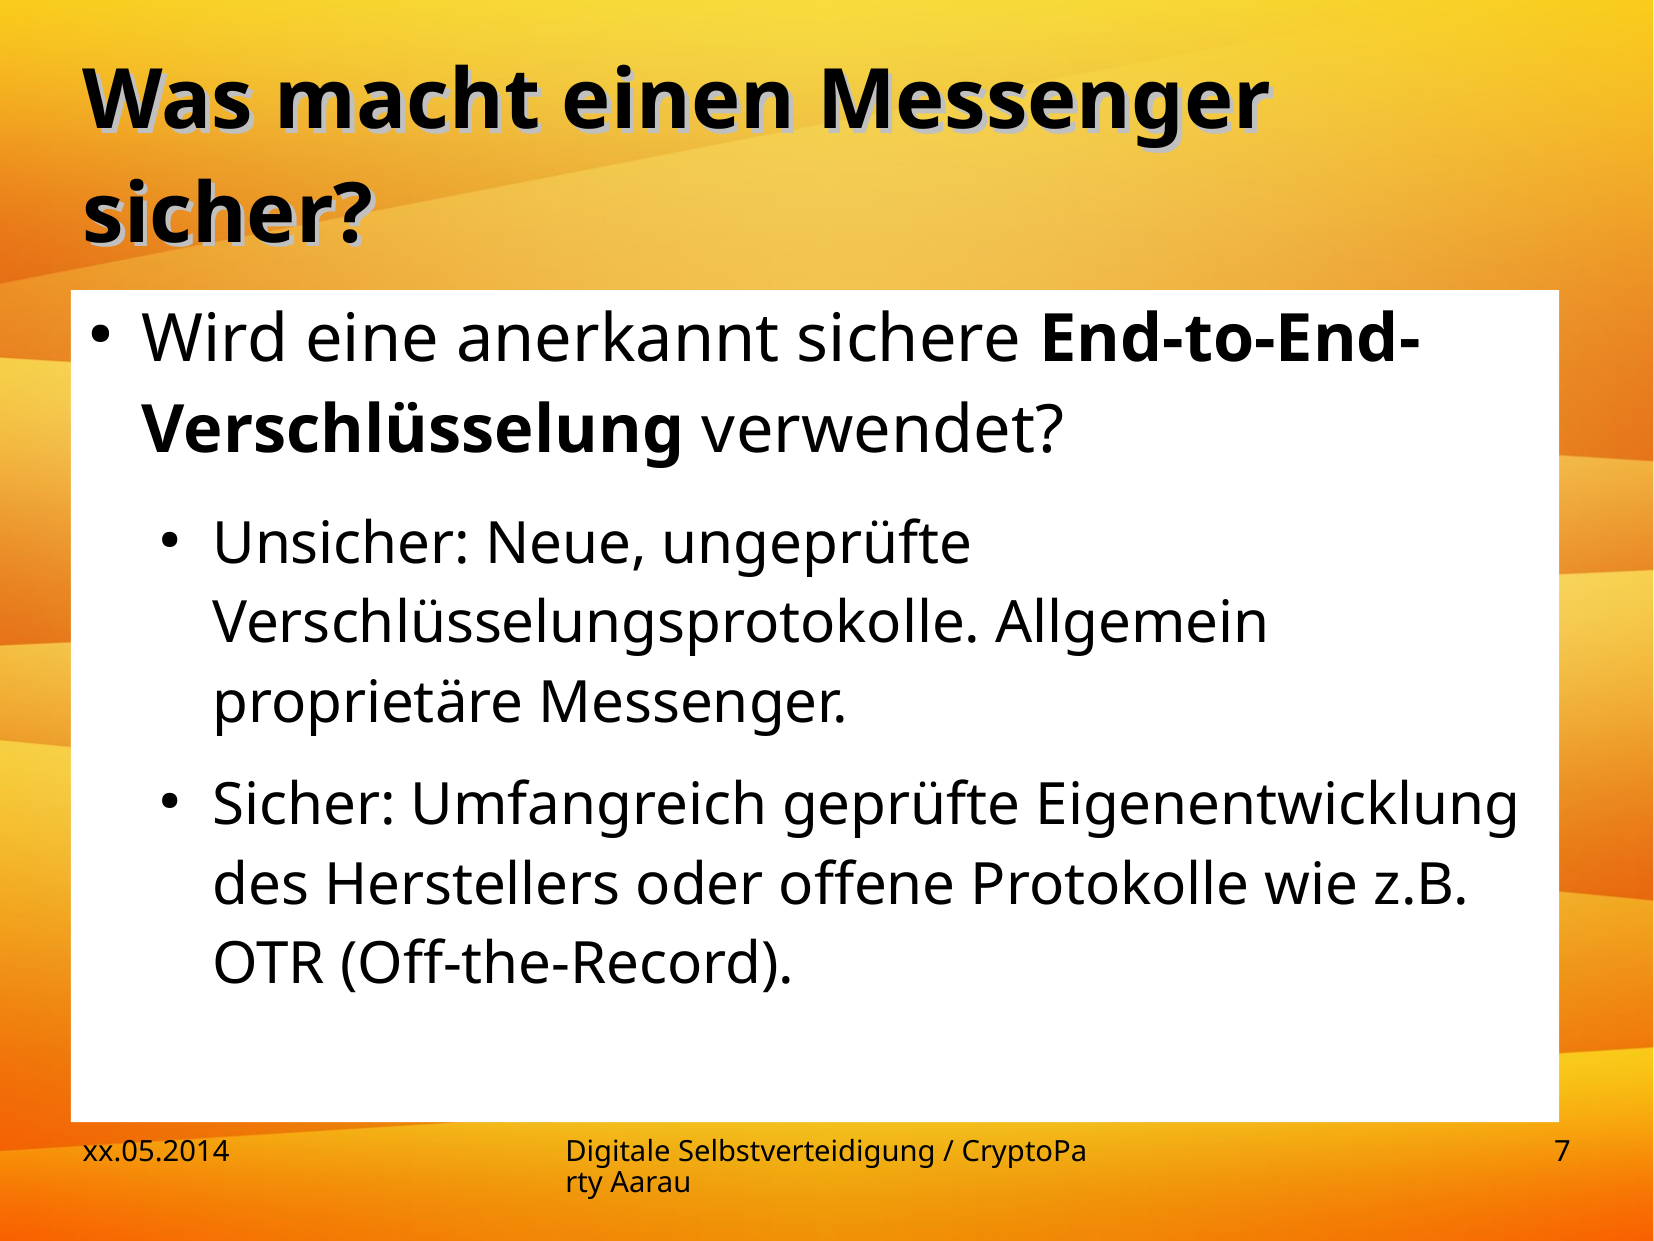

# Was macht einen Messenger sicher?
Wird eine anerkannt sichere End-to-End-Verschlüsselung verwendet?
Unsicher: Neue, ungeprüfte Verschlüsselungsprotokolle. Allgemein proprietäre Messenger.
Sicher: Umfangreich geprüfte Eigenentwicklung des Herstellers oder offene Protokolle wie z.B. OTR (Off-the-Record).
xx.05.2014
Digitale Selbstverteidigung / CryptoParty Aarau
7